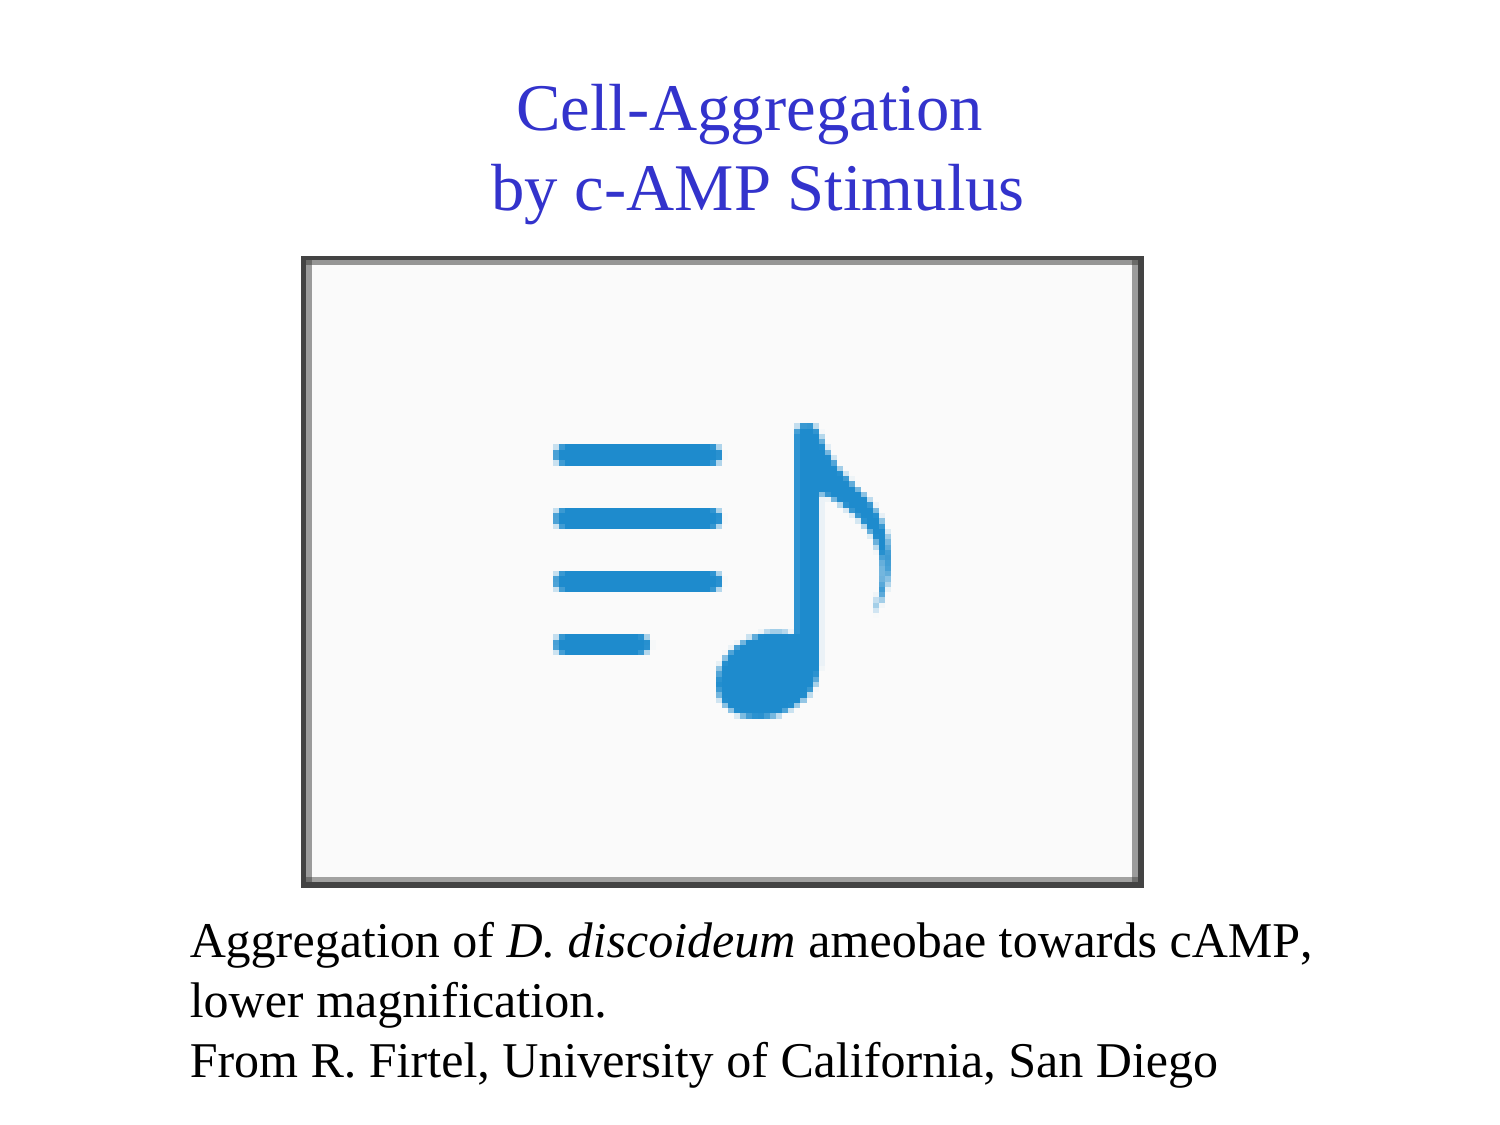

# Cell-Aggregation by c-AMP Stimulus
Aggregation of D. discoideum ameobae towards cAMP,
lower magnification.
From R. Firtel, University of California, San Diego